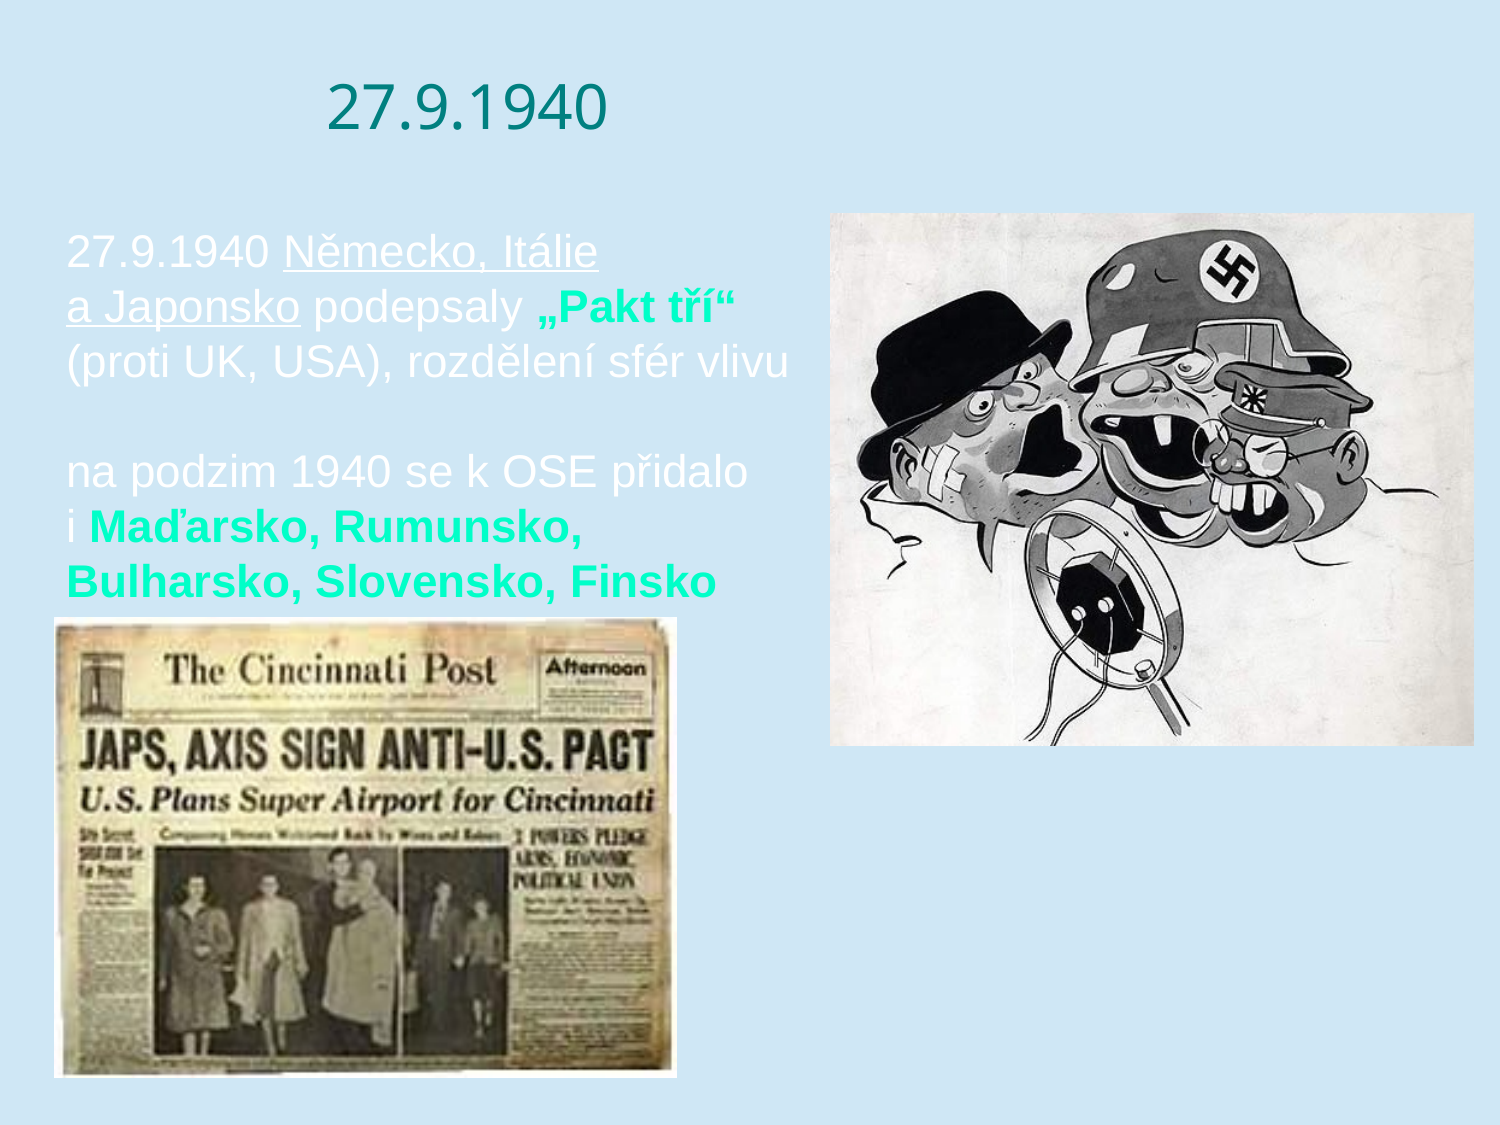

27.9.1940
27.9.1940 Německo, Itálie
a Japonsko podepsaly „Pakt tří“ (proti UK, USA), rozdělení sfér vlivu
na podzim 1940 se k OSE přidalo
i Maďarsko, Rumunsko, Bulharsko, Slovensko, Finsko